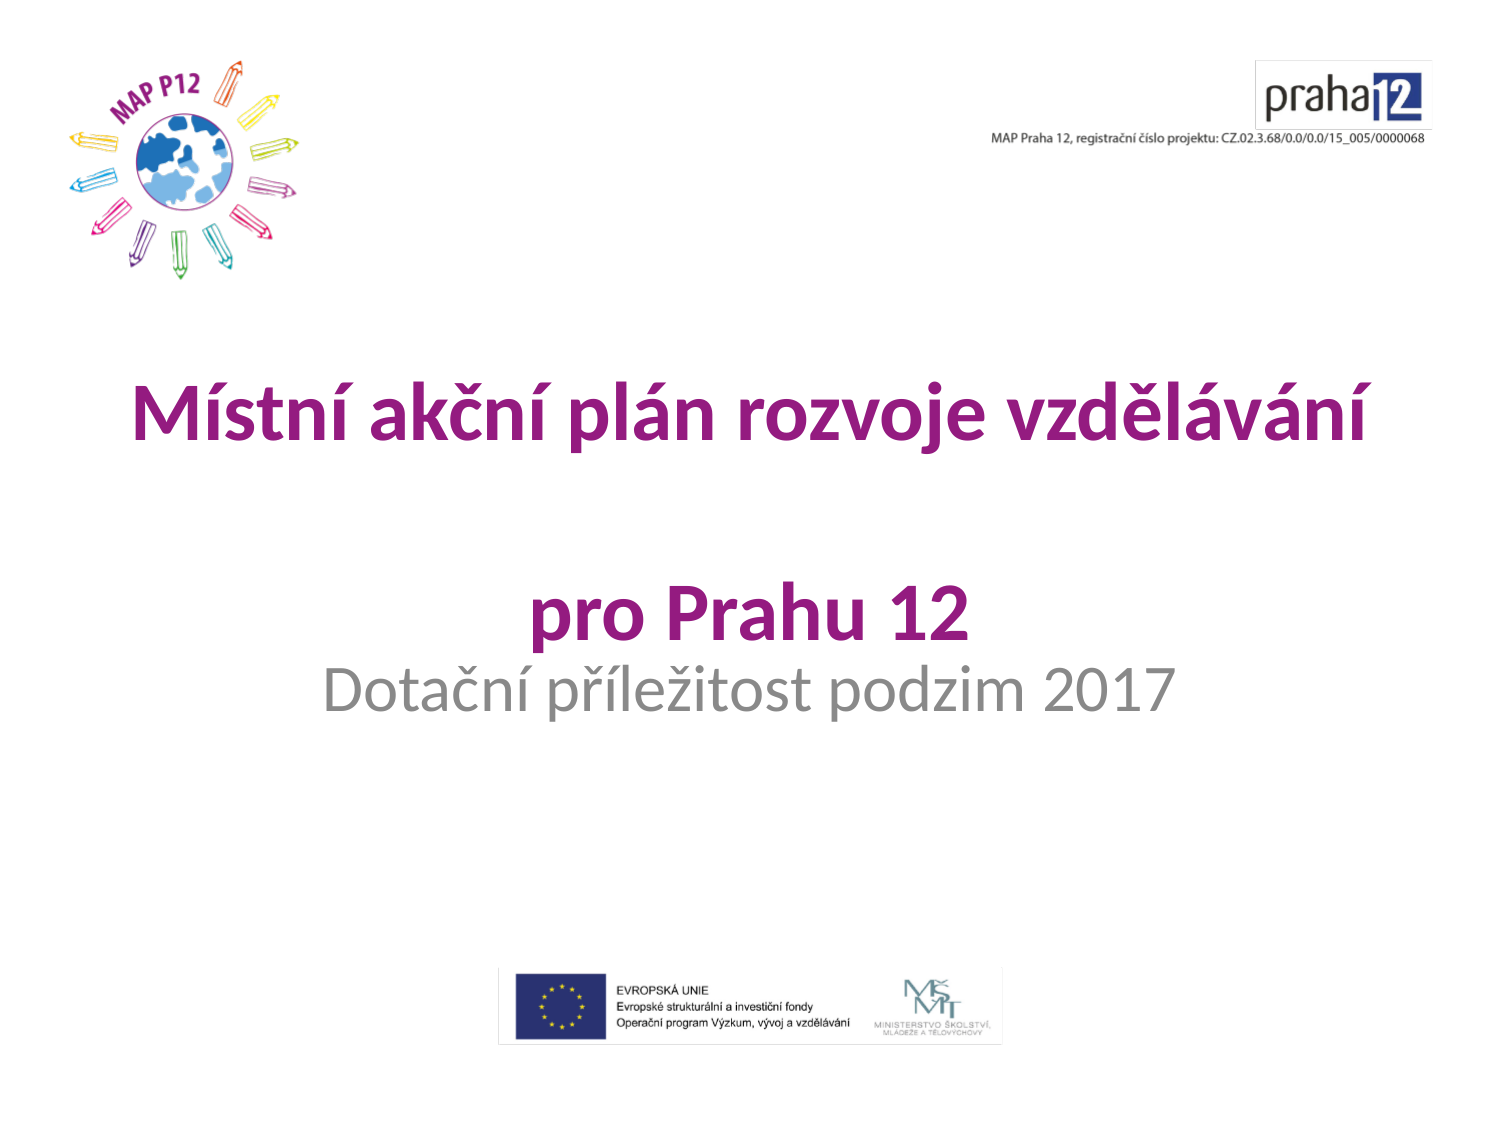

# Místní akční plán rozvoje vzdělávání pro Prahu 12
Dotační příležitost podzim 2017